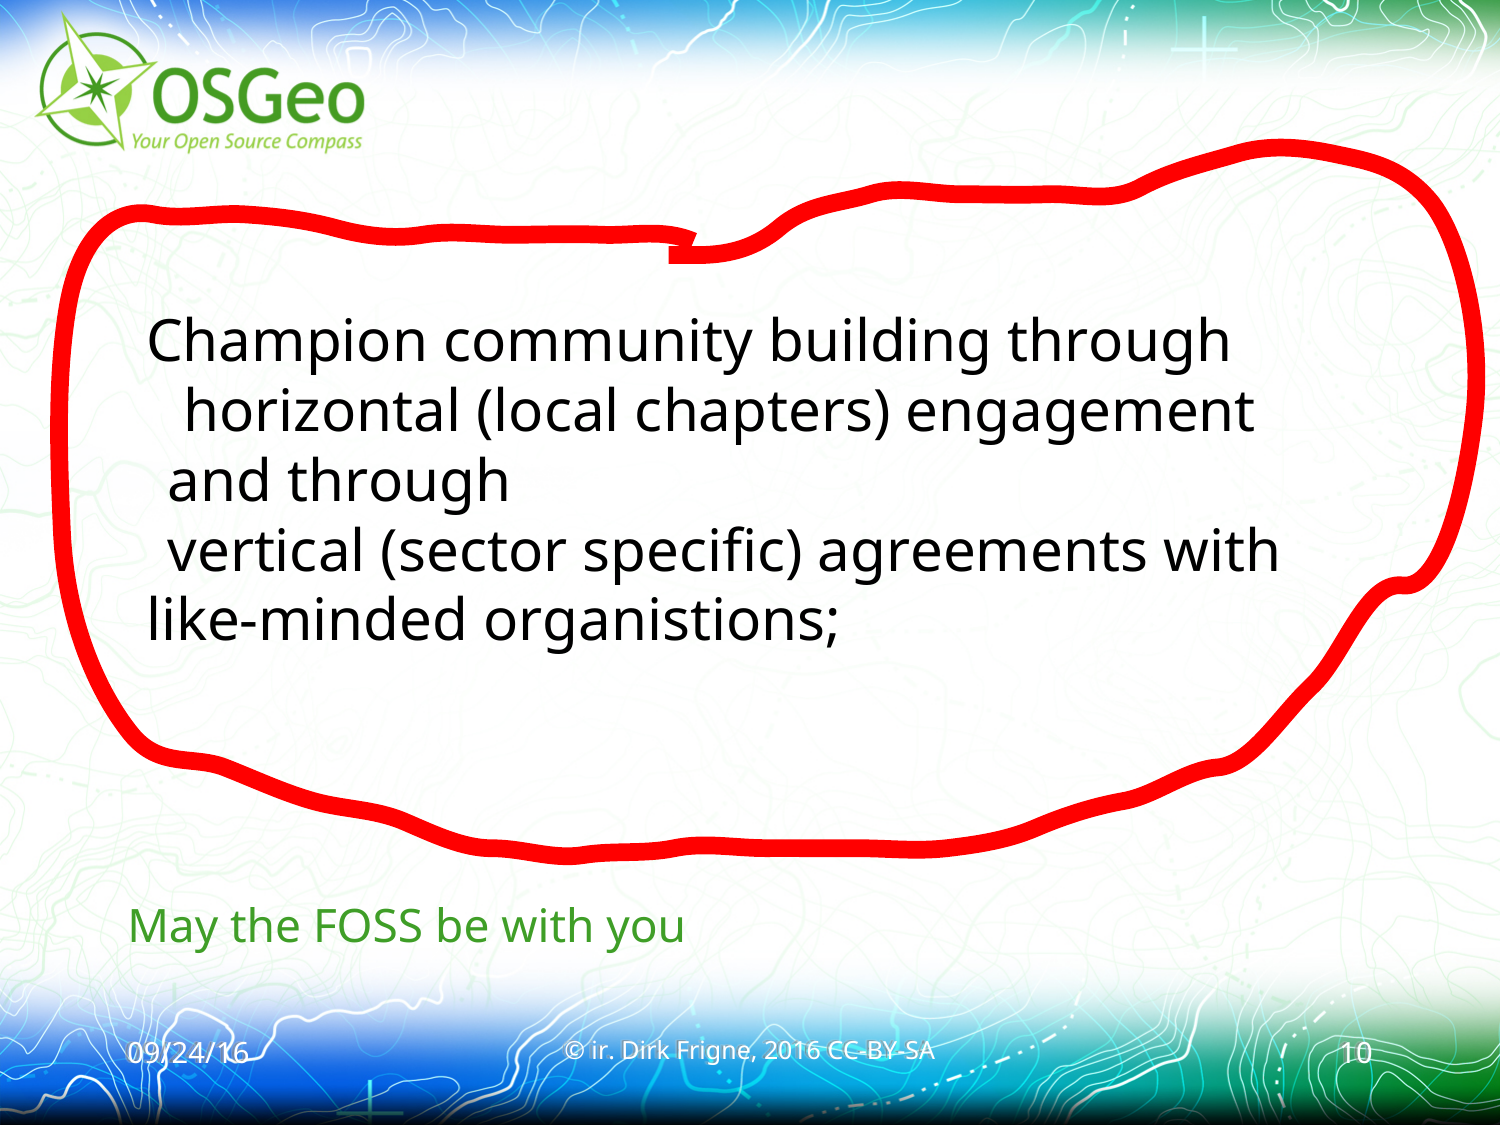

Champion community building through
 horizontal (local chapters) engagement
and through
vertical (sector specific) agreements with like-minded organistions;
# May the FOSS be with you
09/24/16
© ir. Dirk Frigne, 2016 CC-BY-SA
10